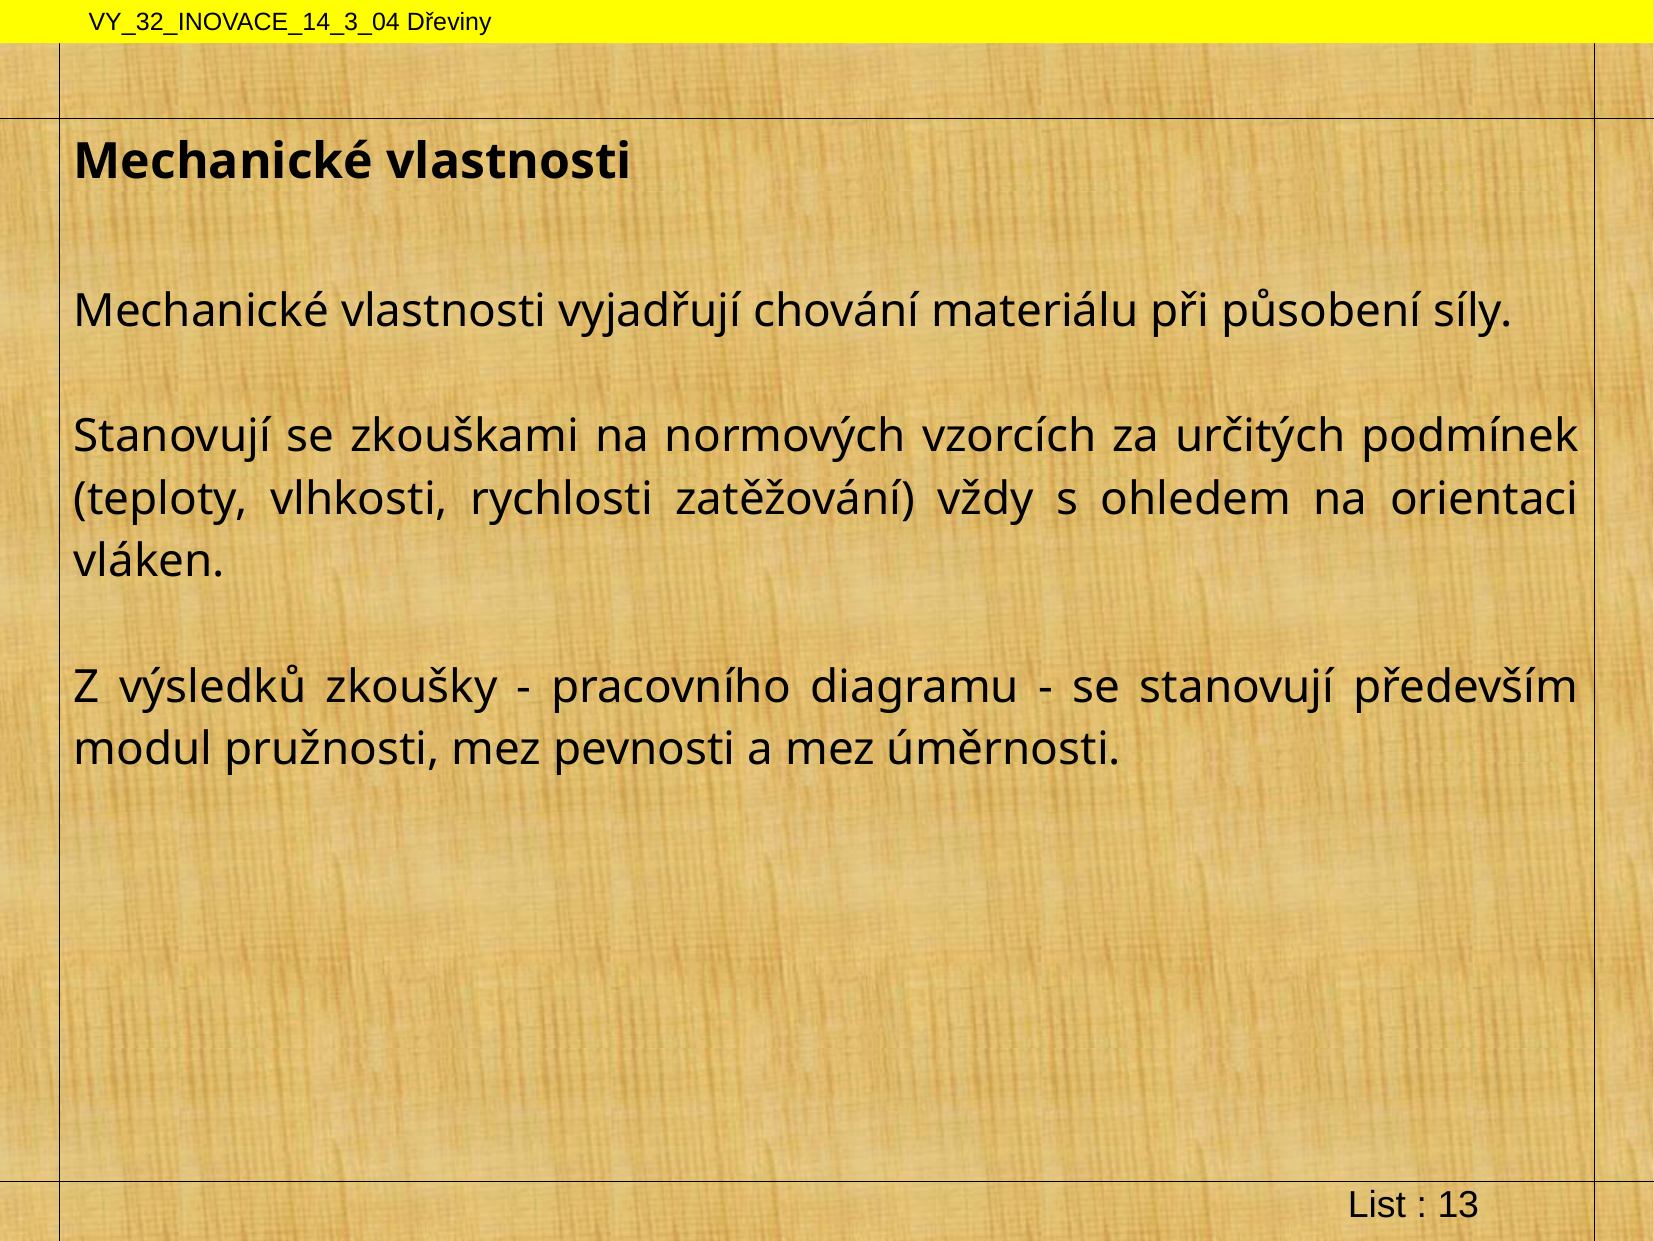

VY_32_INOVACE_14_3_04 Dřeviny
Mechanické vlastnosti
Mechanické vlastnosti vyjadřují chování materiálu při působení síly.
Stanovují se zkouškami na normových vzorcích za určitých podmínek (teploty, vlhkosti, rychlosti zatěžování) vždy s ohledem na orientaci vláken.
Z výsledků zkoušky - pracovního diagramu - se stanovují především modul pružnosti, mez pevnosti a mez úměrnosti.
List :